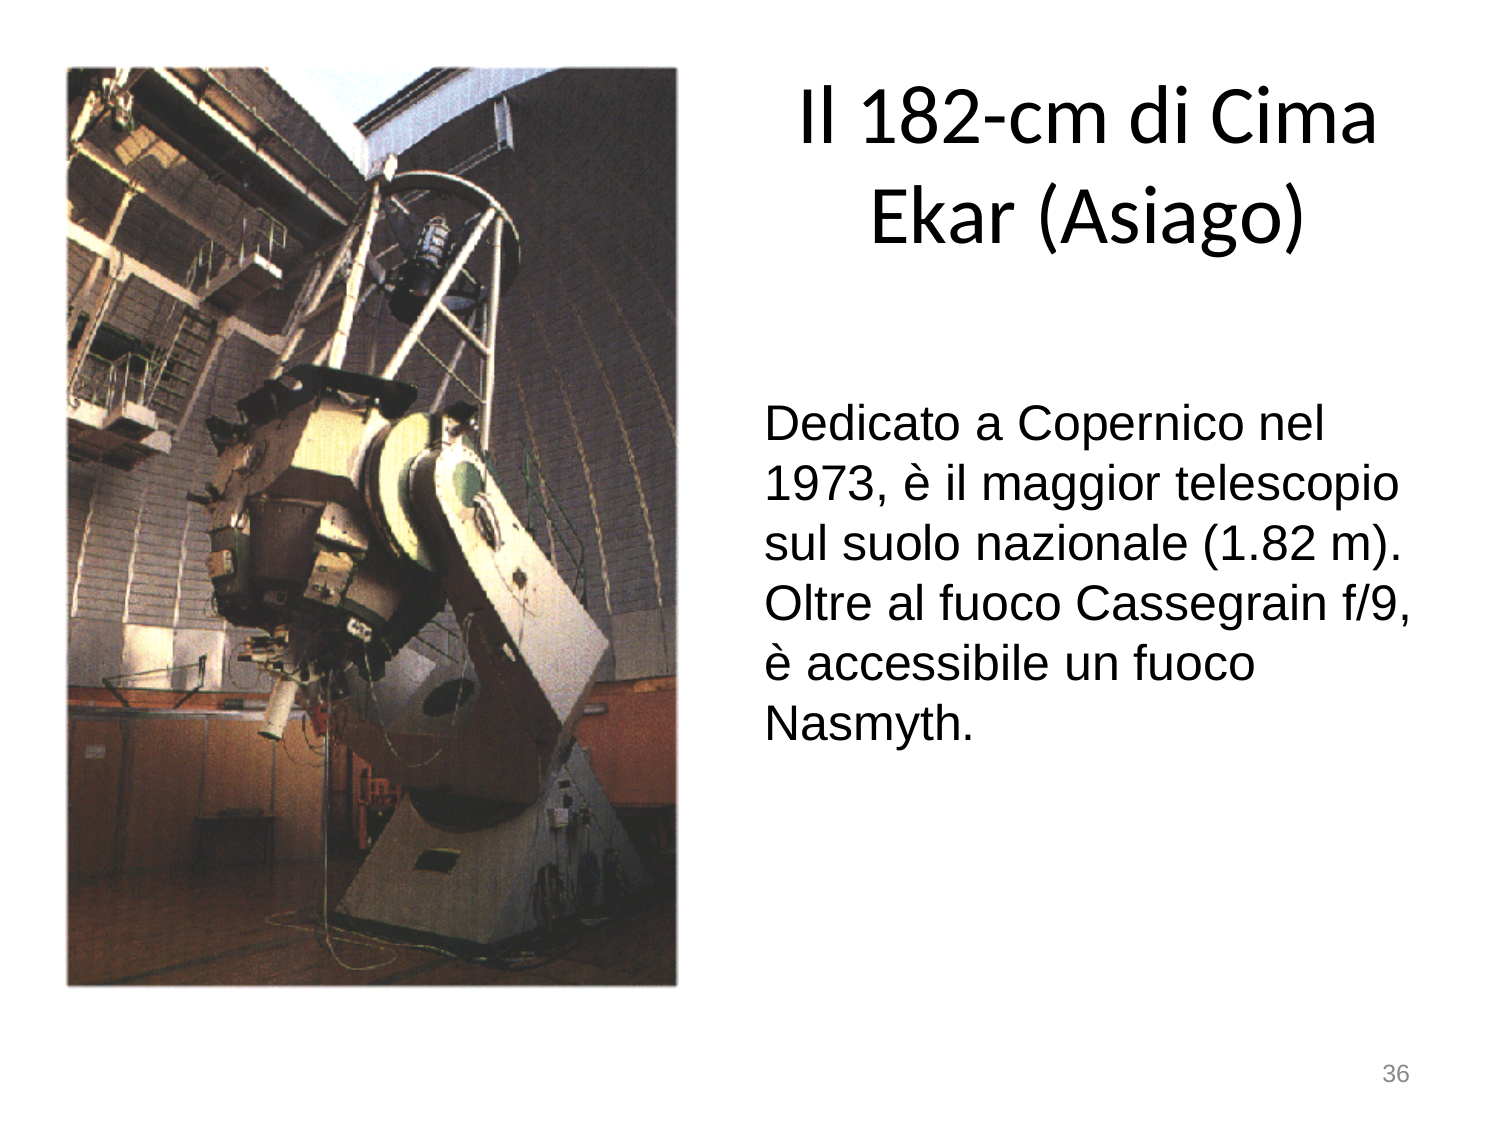

# Il 182-cm di Cima Ekar (Asiago)
Dedicato a Copernico nel 1973, è il maggior telescopio sul suolo nazionale (1.82 m).
Oltre al fuoco Cassegrain f/9, è accessibile un fuoco Nasmyth.